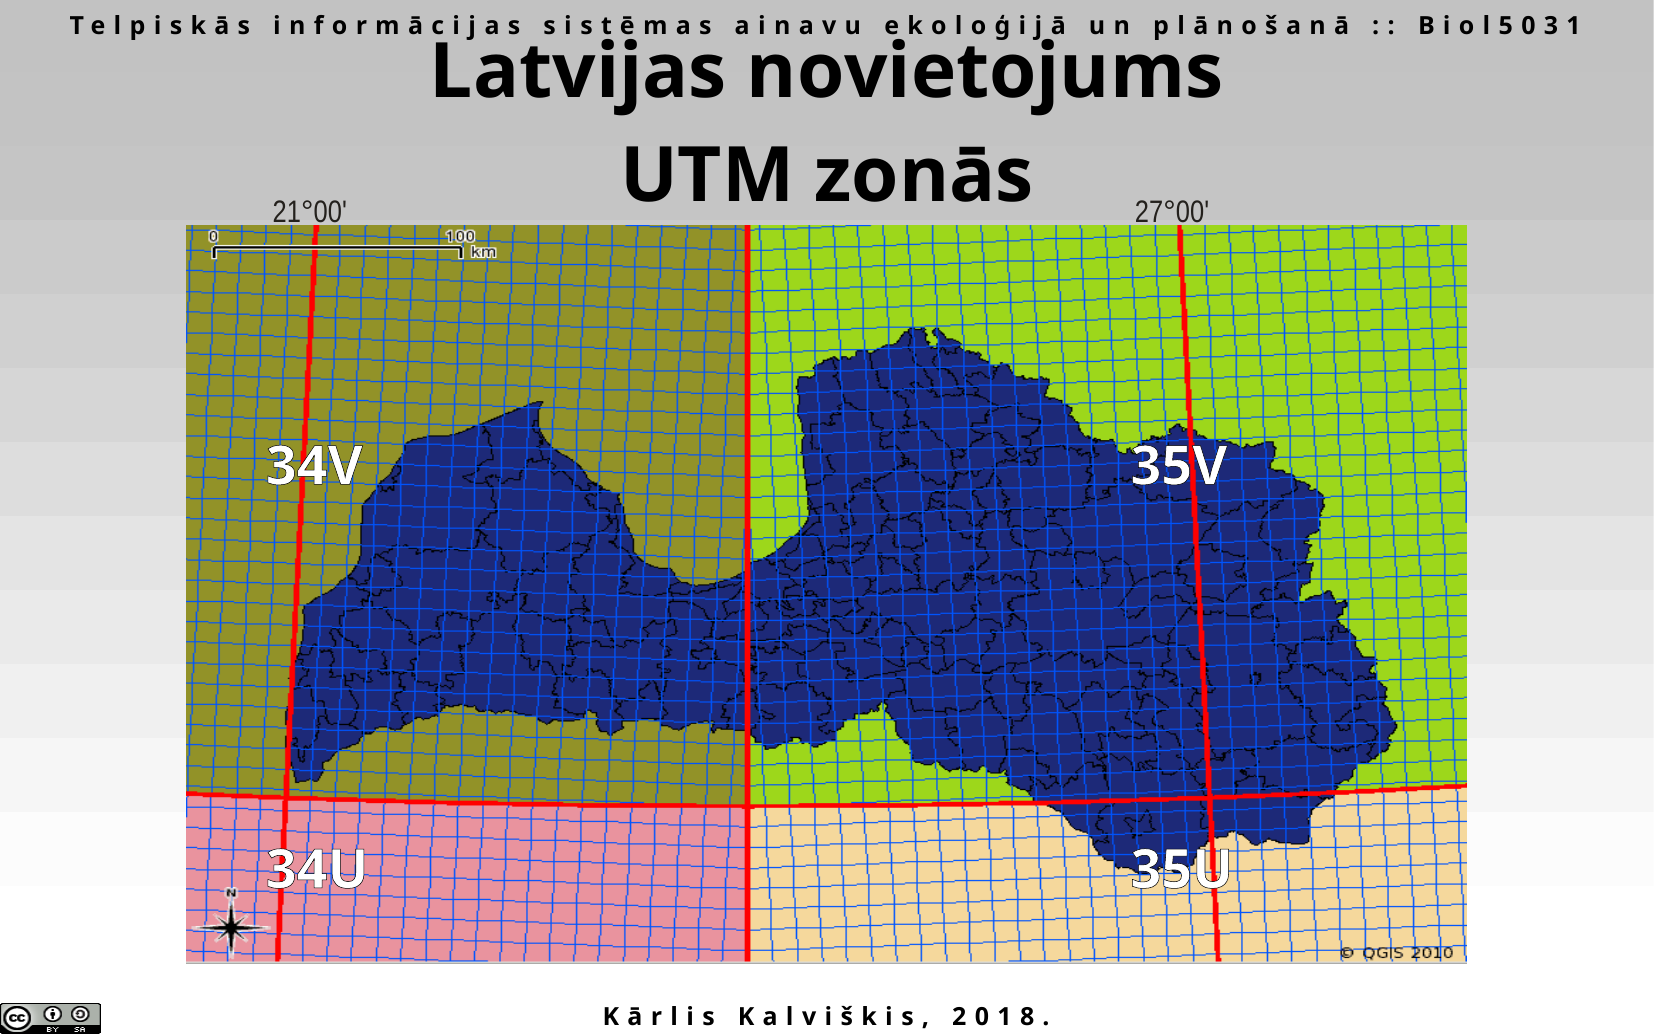

# Latvijas novietojums UTM zonās
27°00'
21°00'
34V
35V
34U
35U